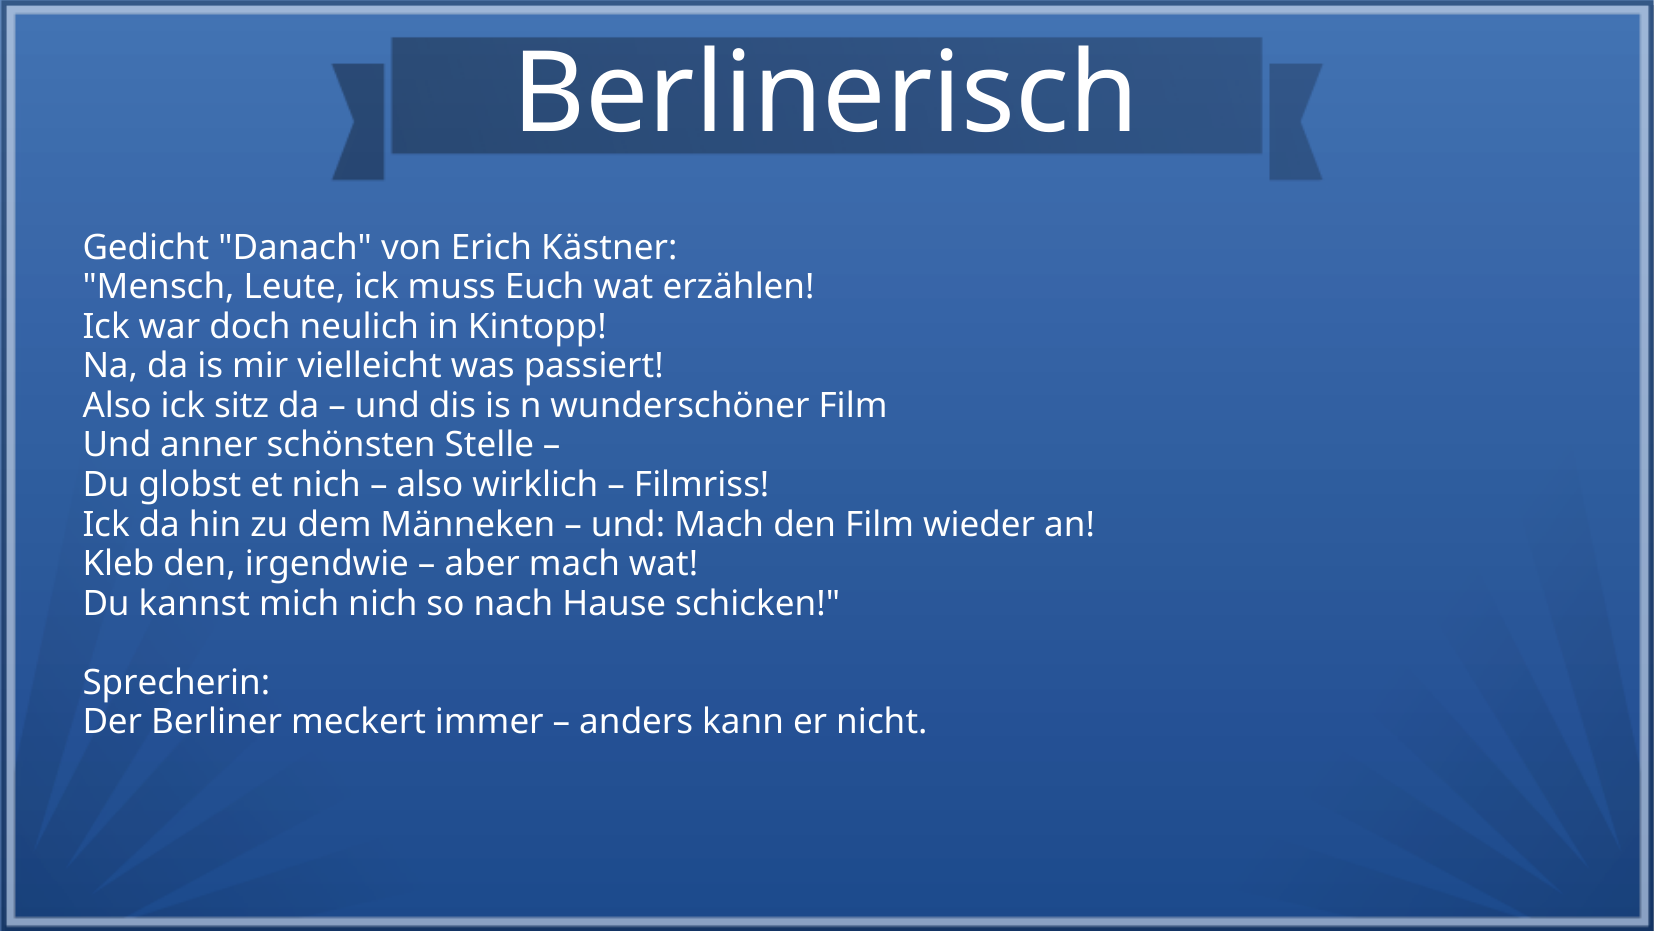

# Berlinerisch
Gedicht "Danach" von Erich Kästner:
"Mensch, Leute, ick muss Euch wat erzählen!
Ick war doch neulich in Kintopp!
Na, da is mir vielleicht was passiert!
Also ick sitz da – und dis is n wunderschöner Film
Und anner schönsten Stelle –
Du globst et nich – also wirklich – Filmriss!
Ick da hin zu dem Männeken – und: Mach den Film wieder an!
Kleb den, irgendwie – aber mach wat!
Du kannst mich nich so nach Hause schicken!"
Sprecherin:
Der Berliner meckert immer – anders kann er nicht.